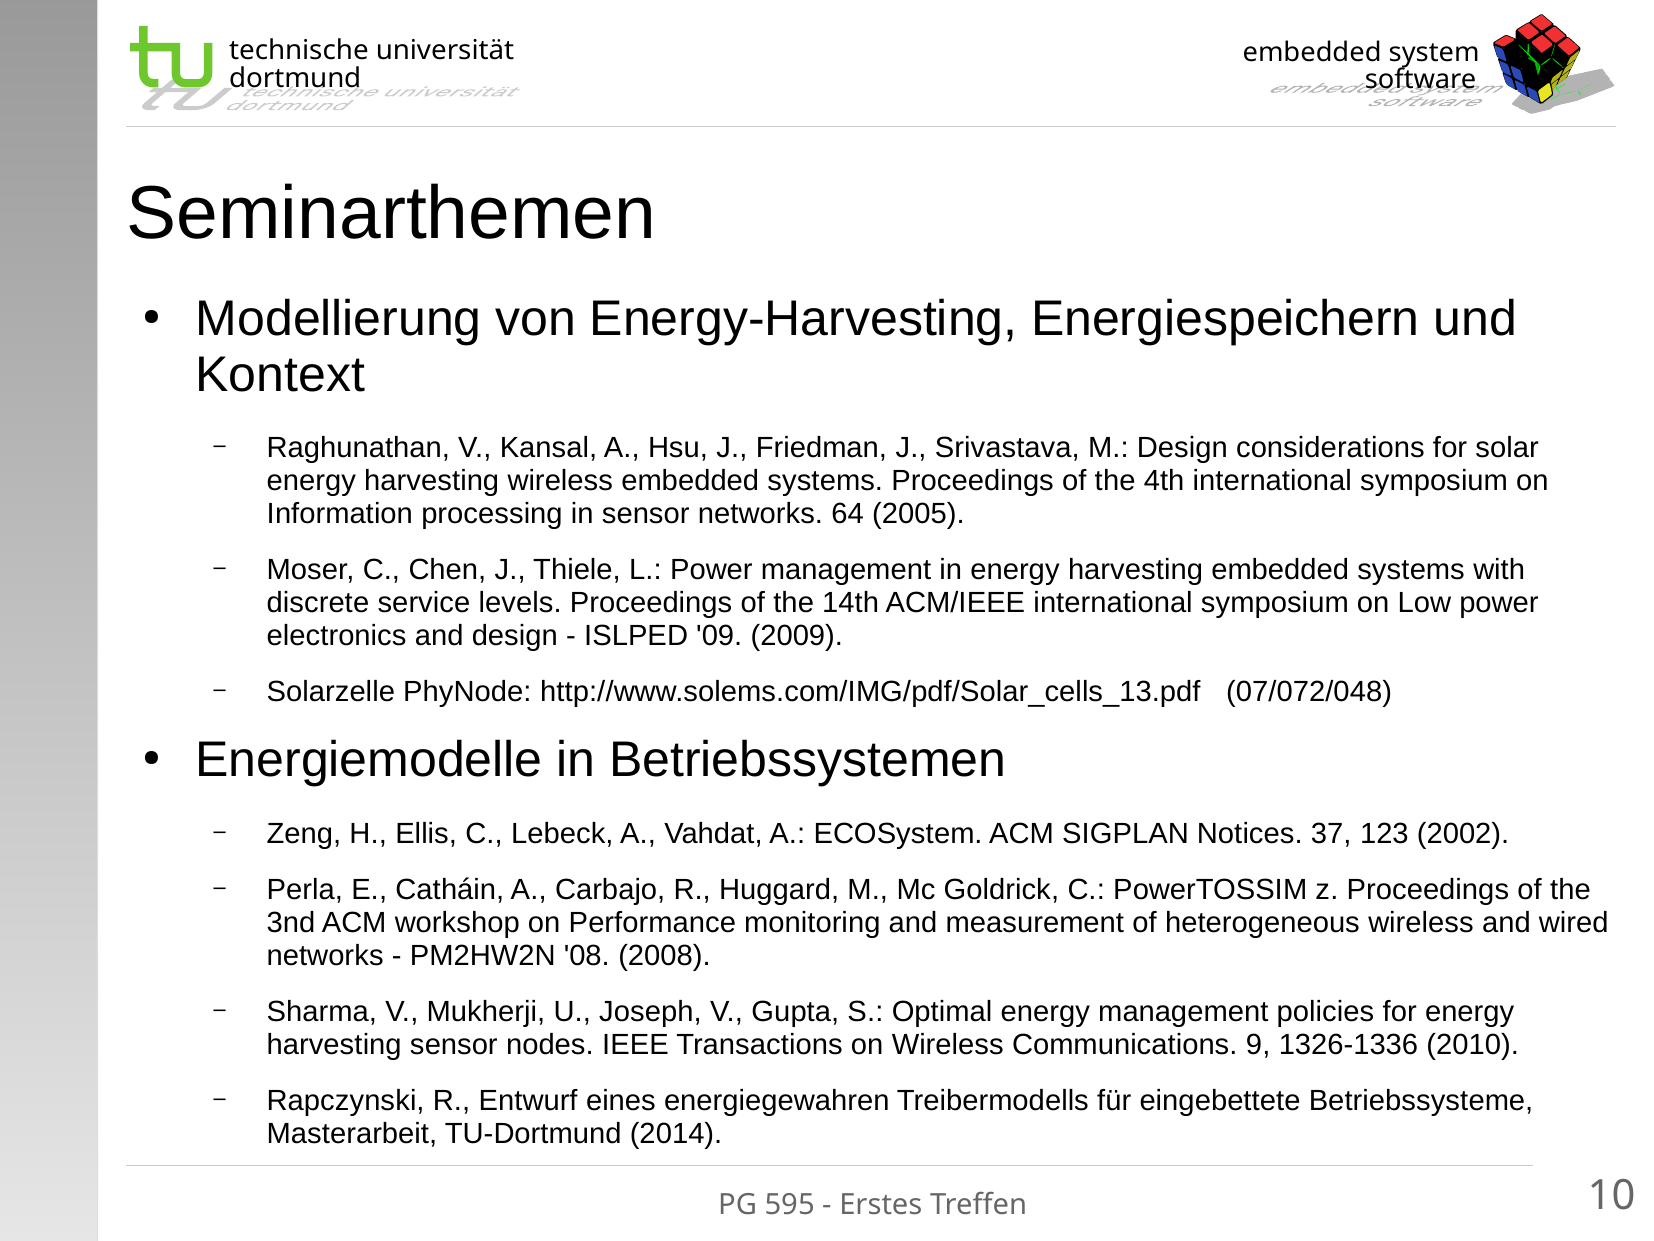

# Seminarthemen
Modellierung von Energy-Harvesting, Energiespeichern und Kontext
Raghunathan, V., Kansal, A., Hsu, J., Friedman, J., Srivastava, M.: Design considerations for solar energy harvesting wireless embedded systems. Proceedings of the 4th international symposium on Information processing in sensor networks. 64 (2005).
Moser, C., Chen, J., Thiele, L.: Power management in energy harvesting embedded systems with discrete service levels. Proceedings of the 14th ACM/IEEE international symposium on Low power electronics and design - ISLPED '09. (2009).
Solarzelle PhyNode: http://www.solems.com/IMG/pdf/Solar_cells_13.pdf (07/072/048)
Energiemodelle in Betriebssystemen
Zeng, H., Ellis, C., Lebeck, A., Vahdat, A.: ECOSystem. ACM SIGPLAN Notices. 37, 123 (2002).
Perla, E., Catháin, A., Carbajo, R., Huggard, M., Mc Goldrick, C.: PowerTOSSIM z. Proceedings of the 3nd ACM workshop on Performance monitoring and measurement of heterogeneous wireless and wired networks - PM2HW2N '08. (2008).
Sharma, V., Mukherji, U., Joseph, V., Gupta, S.: Optimal energy management policies for energy harvesting sensor nodes. IEEE Transactions on Wireless Communications. 9, 1326-1336 (2010).
Rapczynski, R., Entwurf eines energiegewahren Treibermodells für eingebettete Betriebssysteme, Masterarbeit, TU-Dortmund (2014).
10
PG 595 - Erstes Treffen